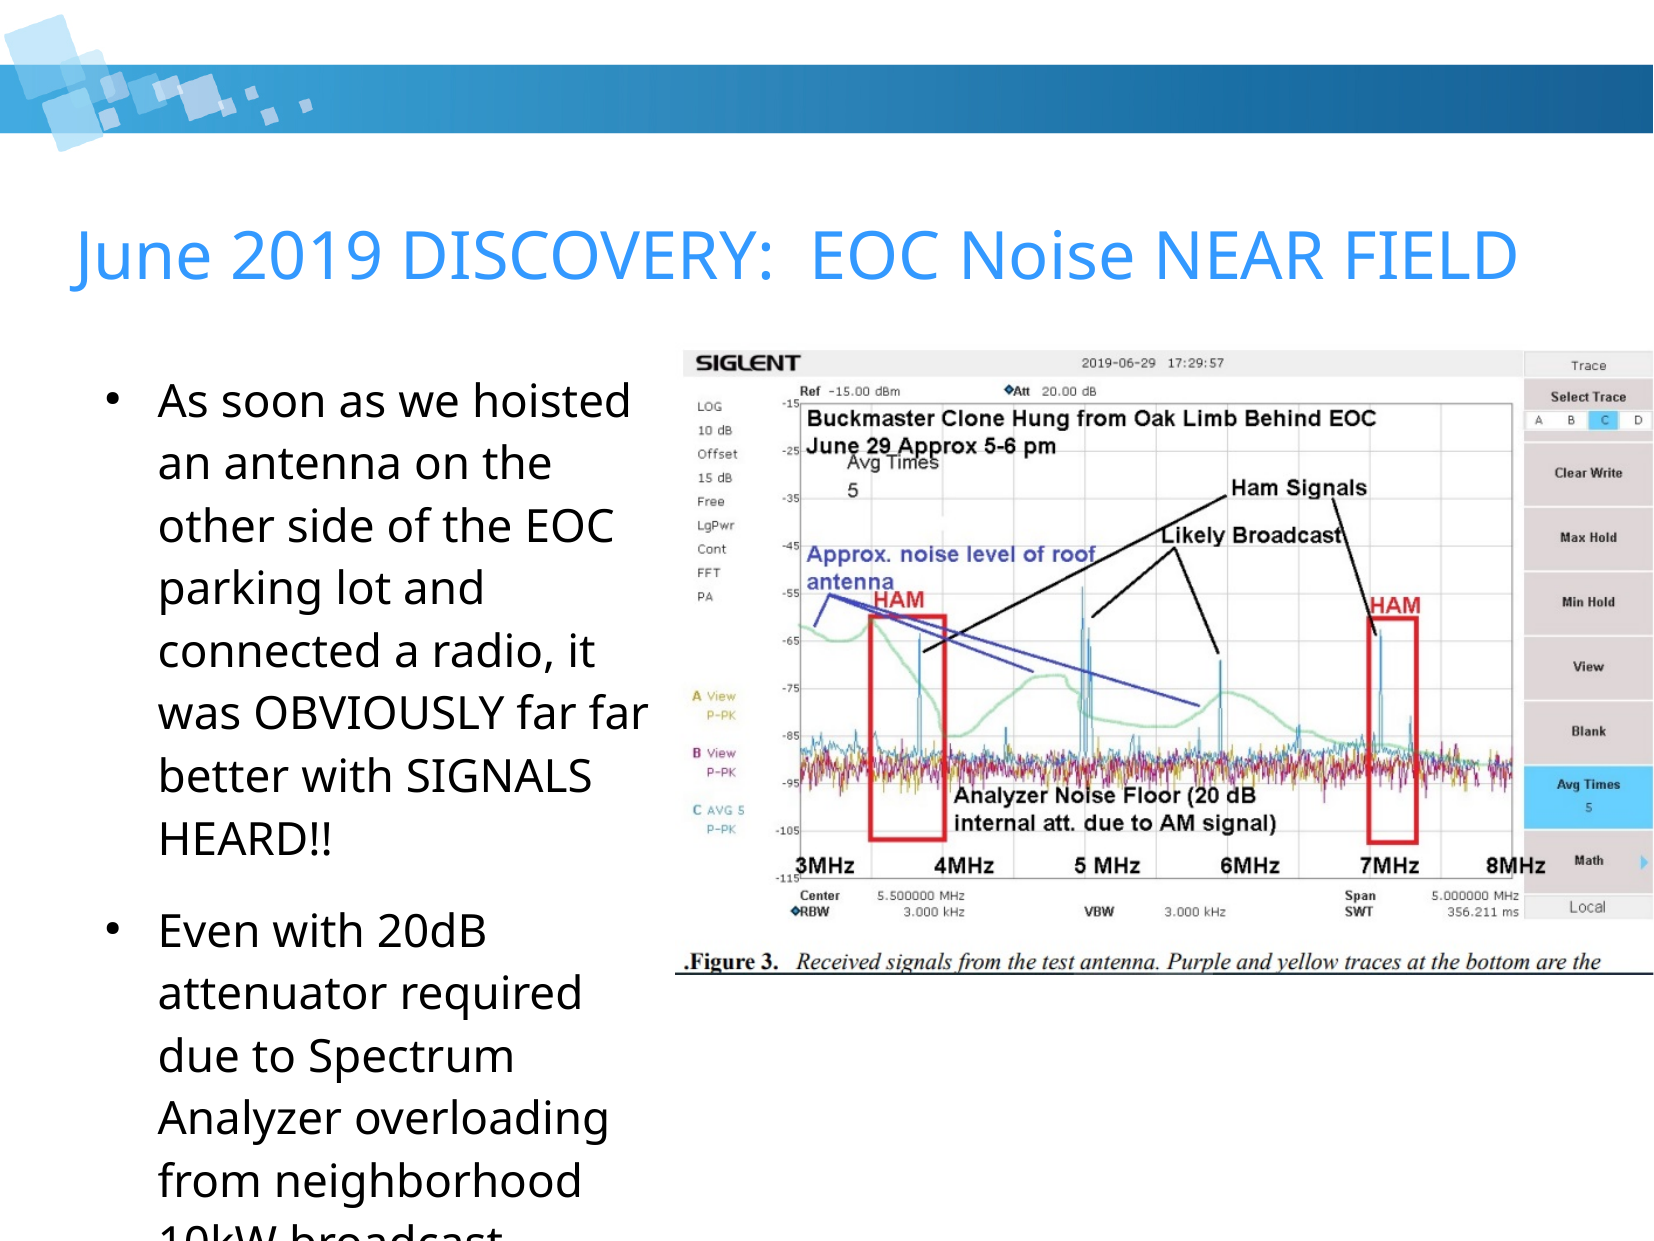

# June 2019 DISCOVERY: EOC Noise NEAR FIELD
As soon as we hoisted an antenna on the other side of the EOC parking lot and connected a radio, it was OBVIOUSLY far far better with SIGNALS HEARD!!
Even with 20dB attenuator required due to Spectrum Analyzer overloading from neighborhood 10kW broadcast transmitter, it was OBVIOUS that we had SIGNALS